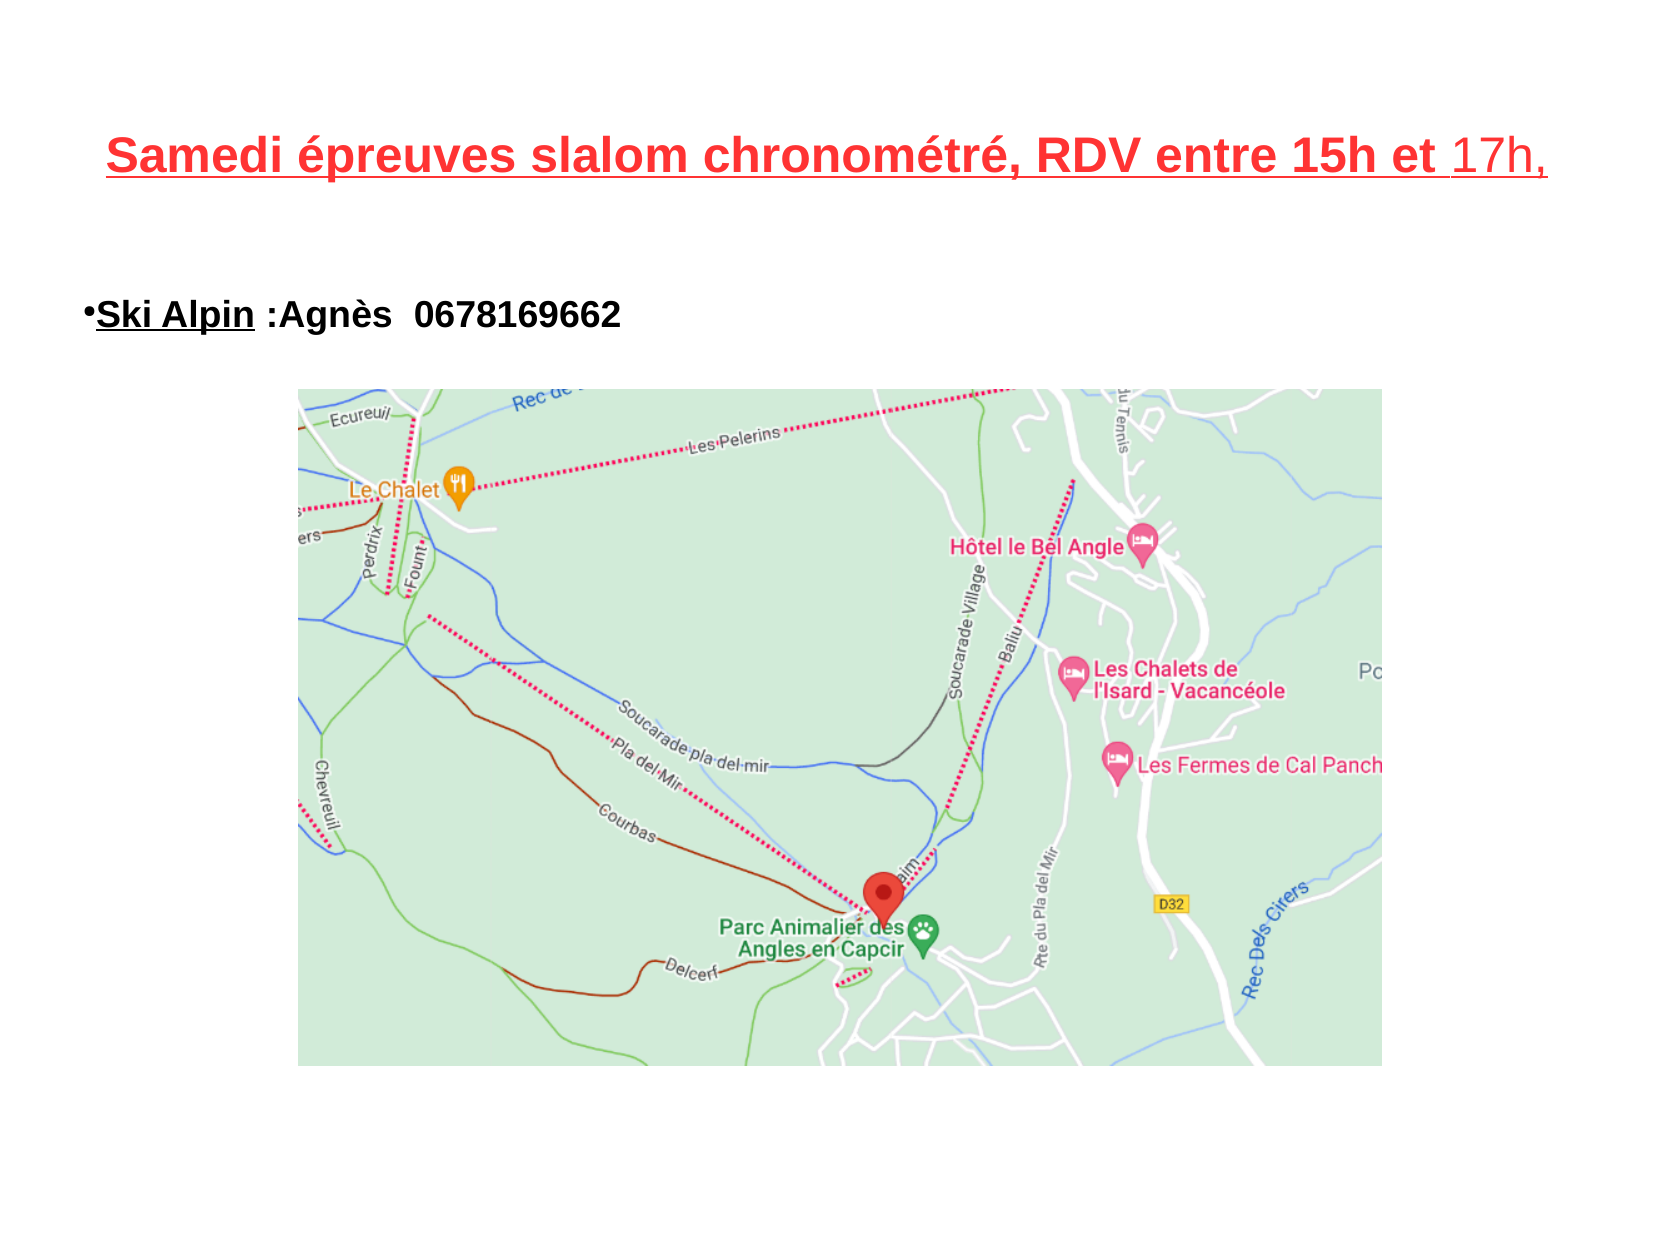

# Samedi épreuves slalom chronométré, RDV entre 15h et 17h,
Ski Alpin :Agnès  0678169662